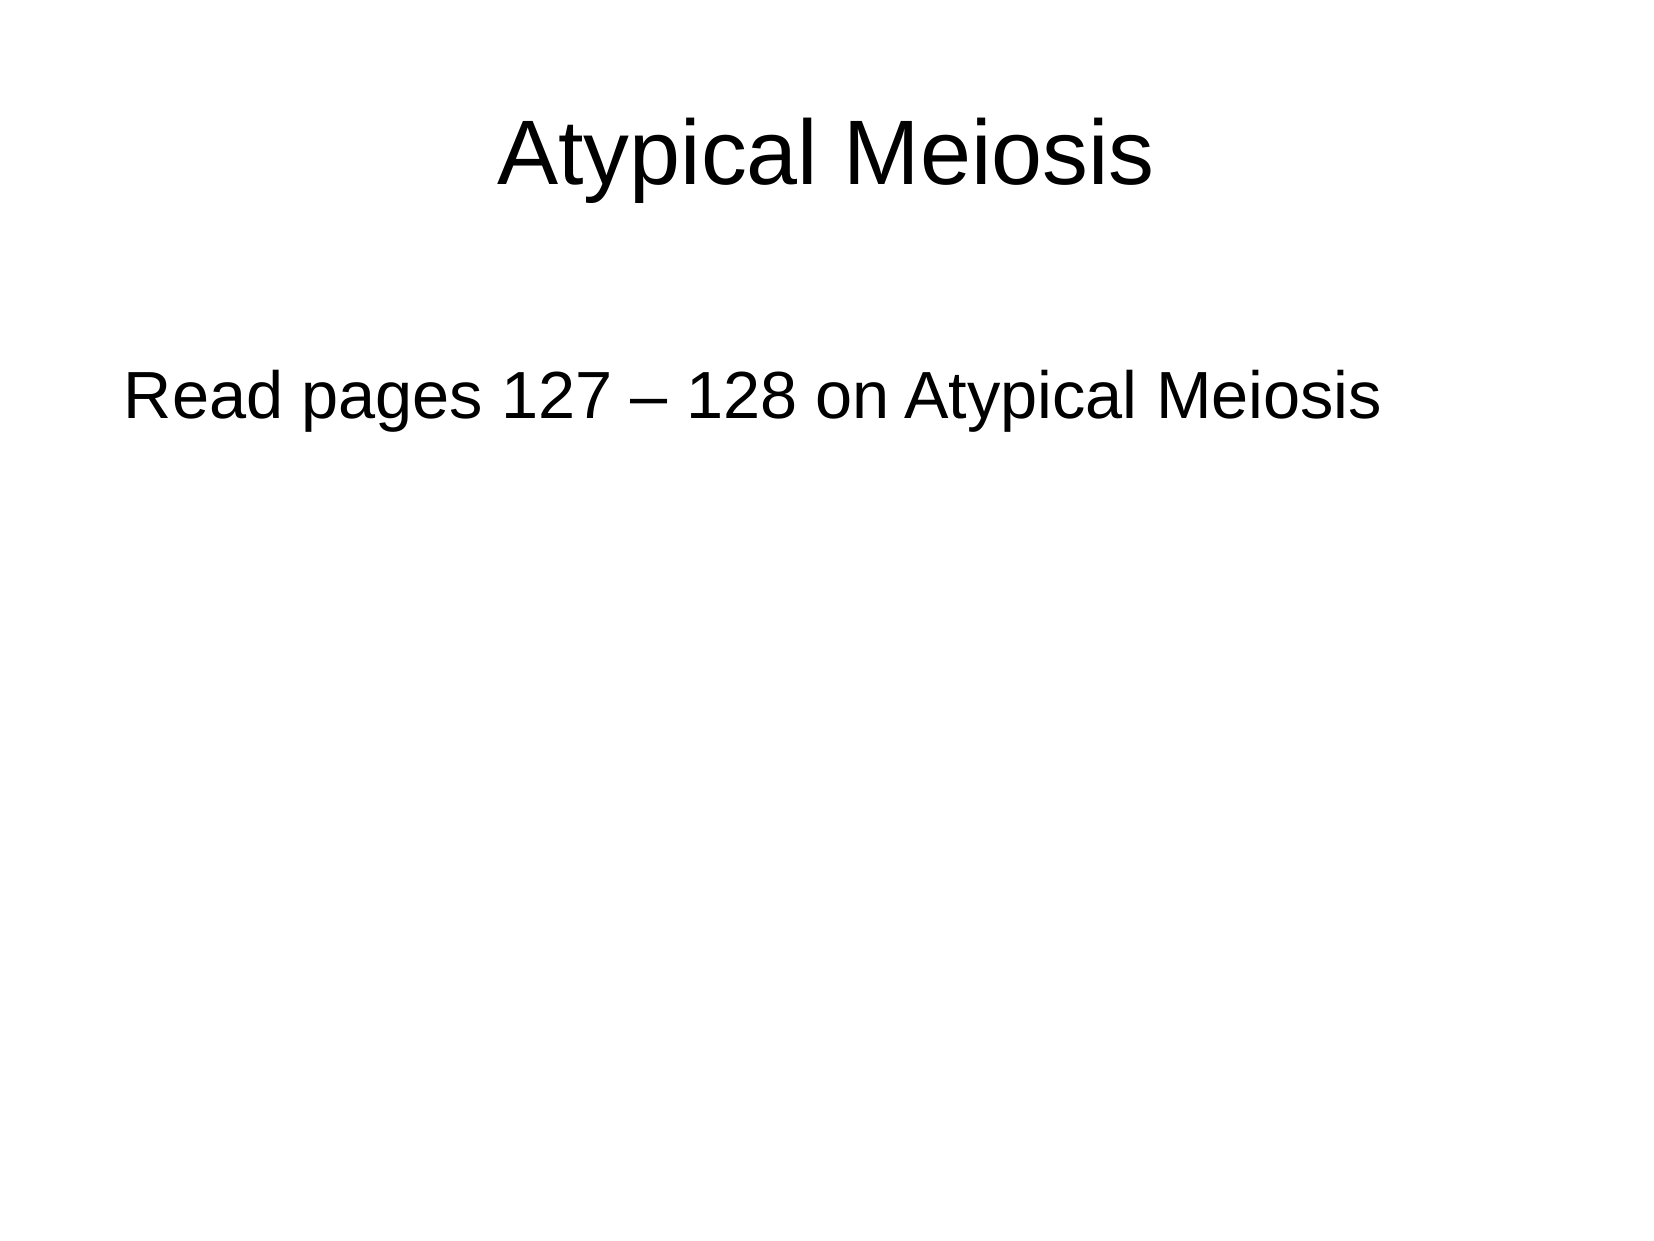

# Atypical Meiosis
Read pages 127 – 128 on Atypical Meiosis